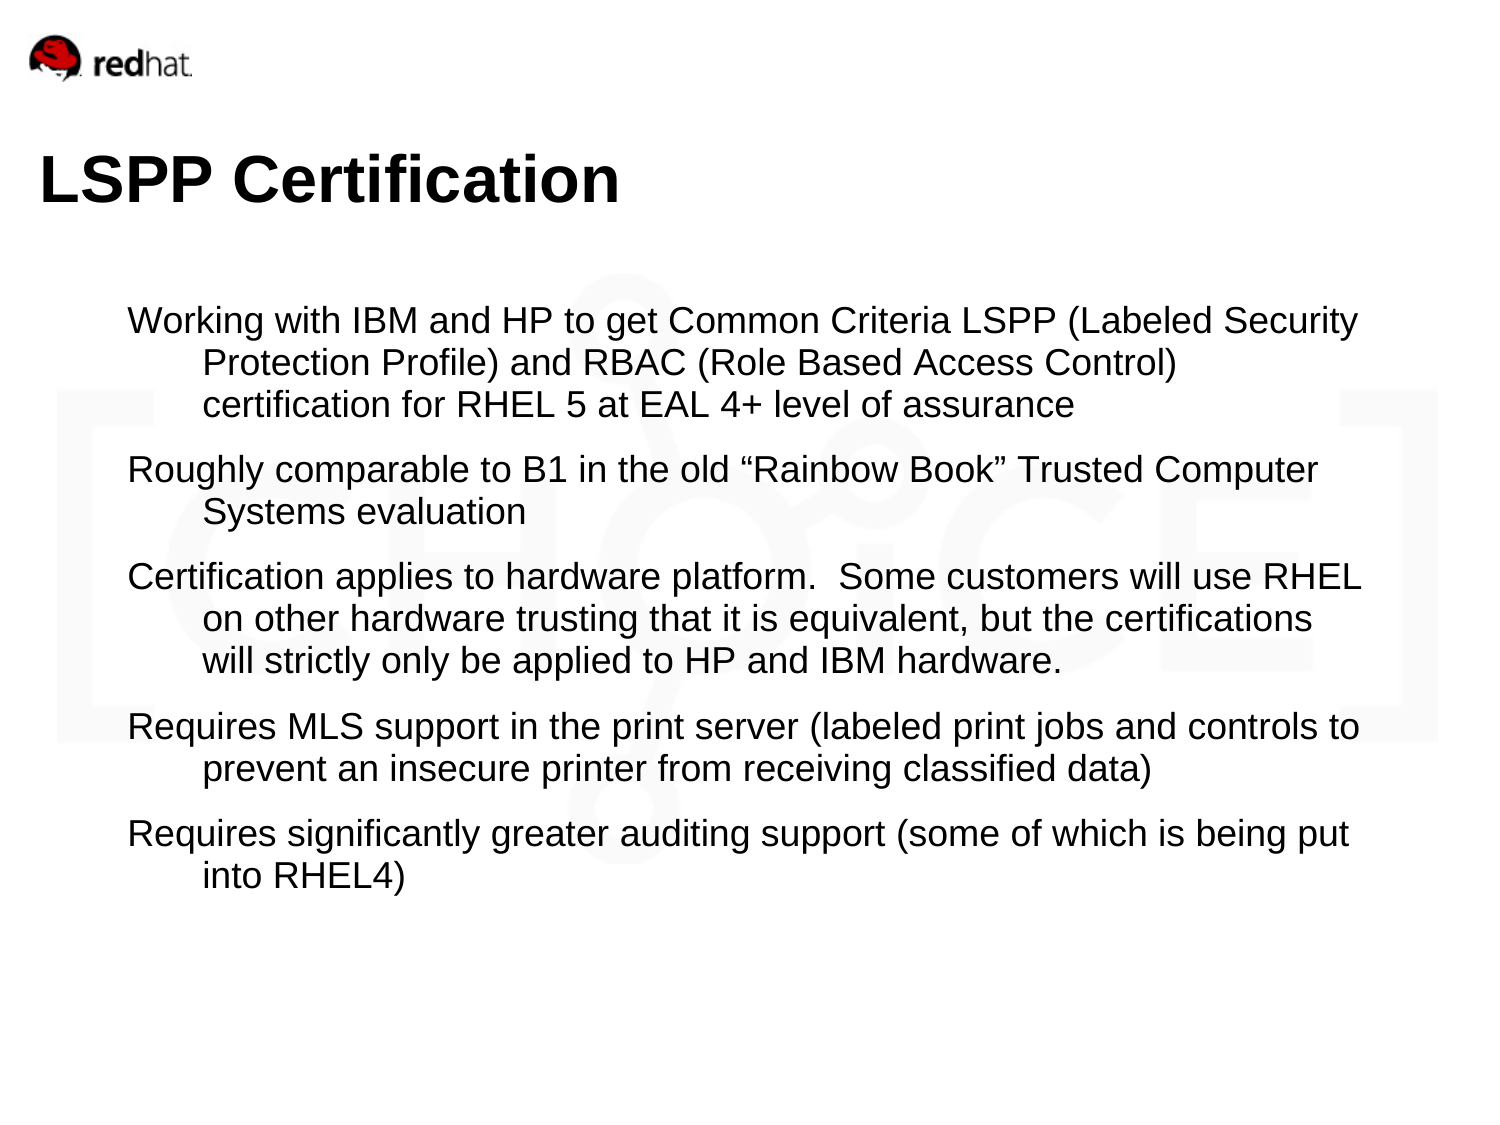

# LSPP Certification
Working with IBM and HP to get Common Criteria LSPP (Labeled Security Protection Profile) and RBAC (Role Based Access Control) certification for RHEL 5 at EAL 4+ level of assurance
Roughly comparable to B1 in the old “Rainbow Book” Trusted Computer Systems evaluation
Certification applies to hardware platform. Some customers will use RHEL on other hardware trusting that it is equivalent, but the certifications will strictly only be applied to HP and IBM hardware.
Requires MLS support in the print server (labeled print jobs and controls to prevent an insecure printer from receiving classified data)
Requires significantly greater auditing support (some of which is being put into RHEL4)